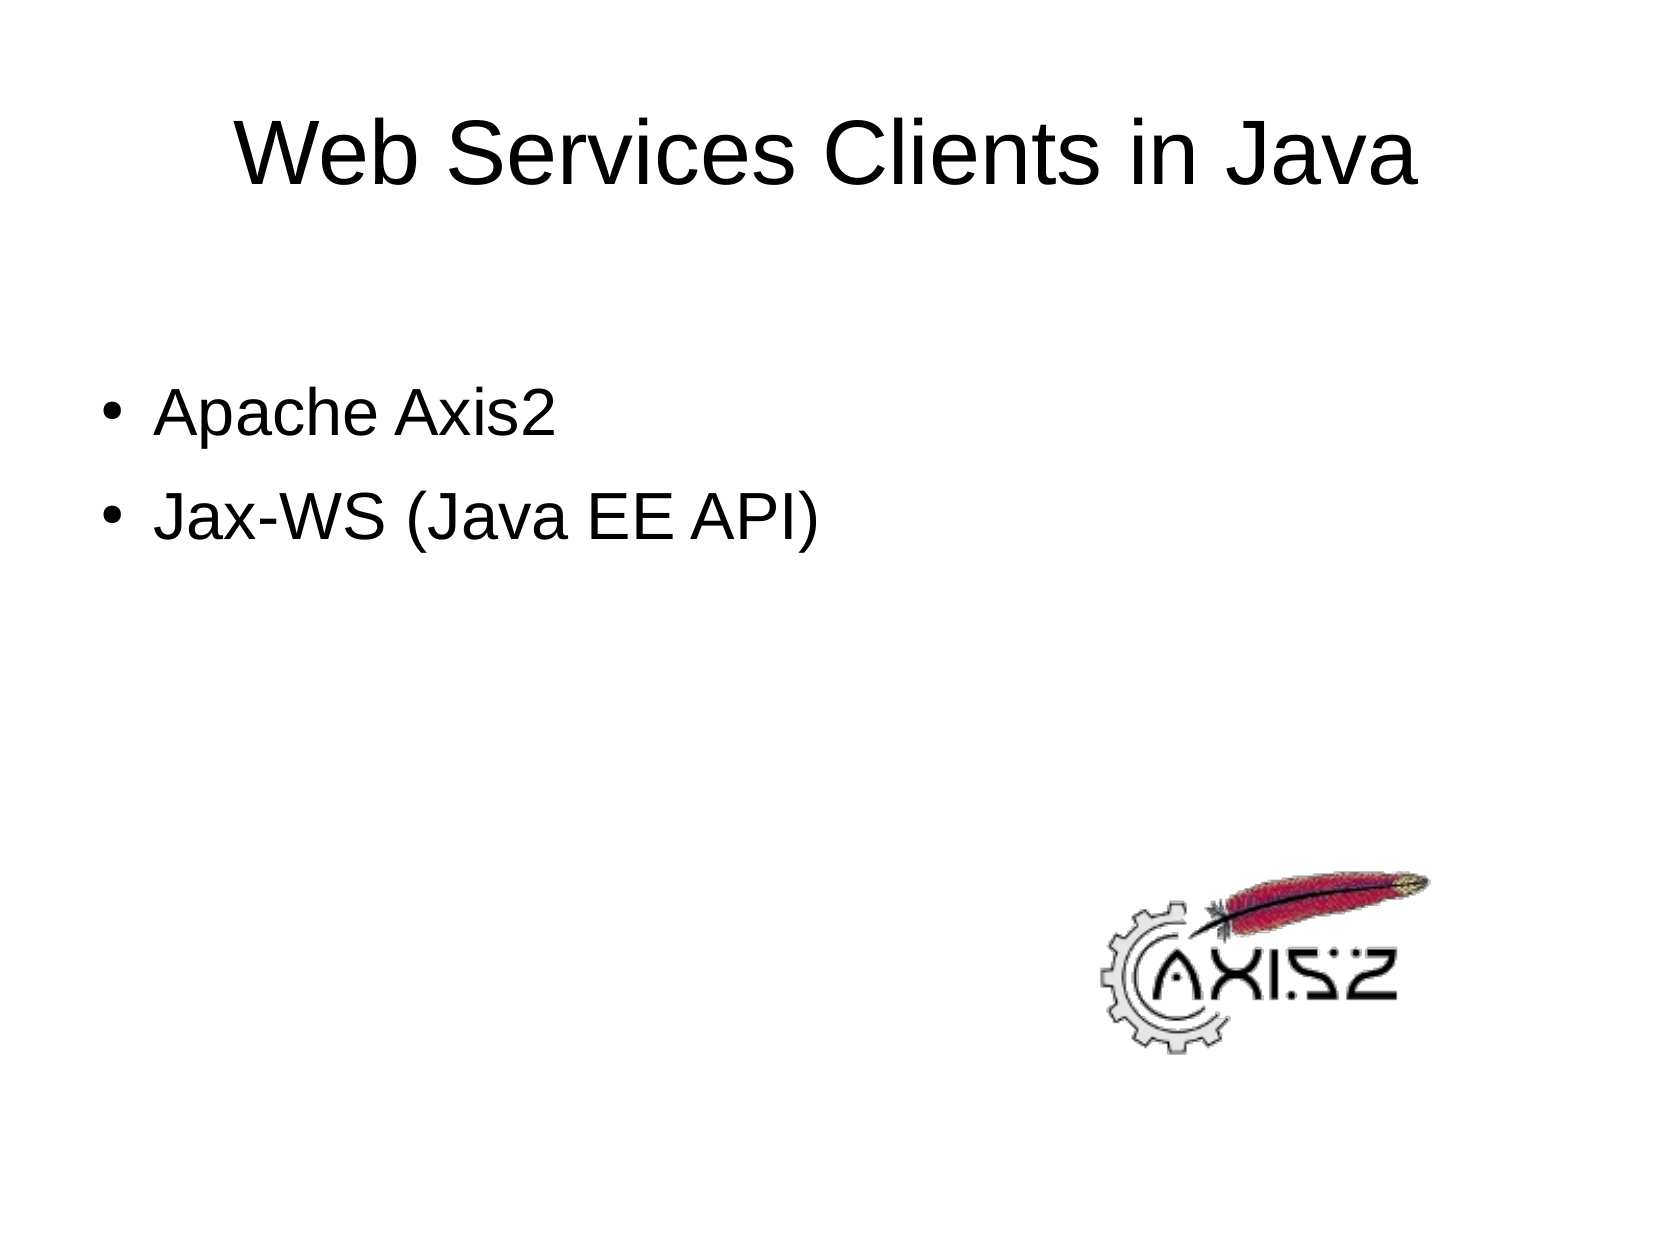

# Web Services Clients in Java
Apache Axis2
Jax-WS (Java EE API)